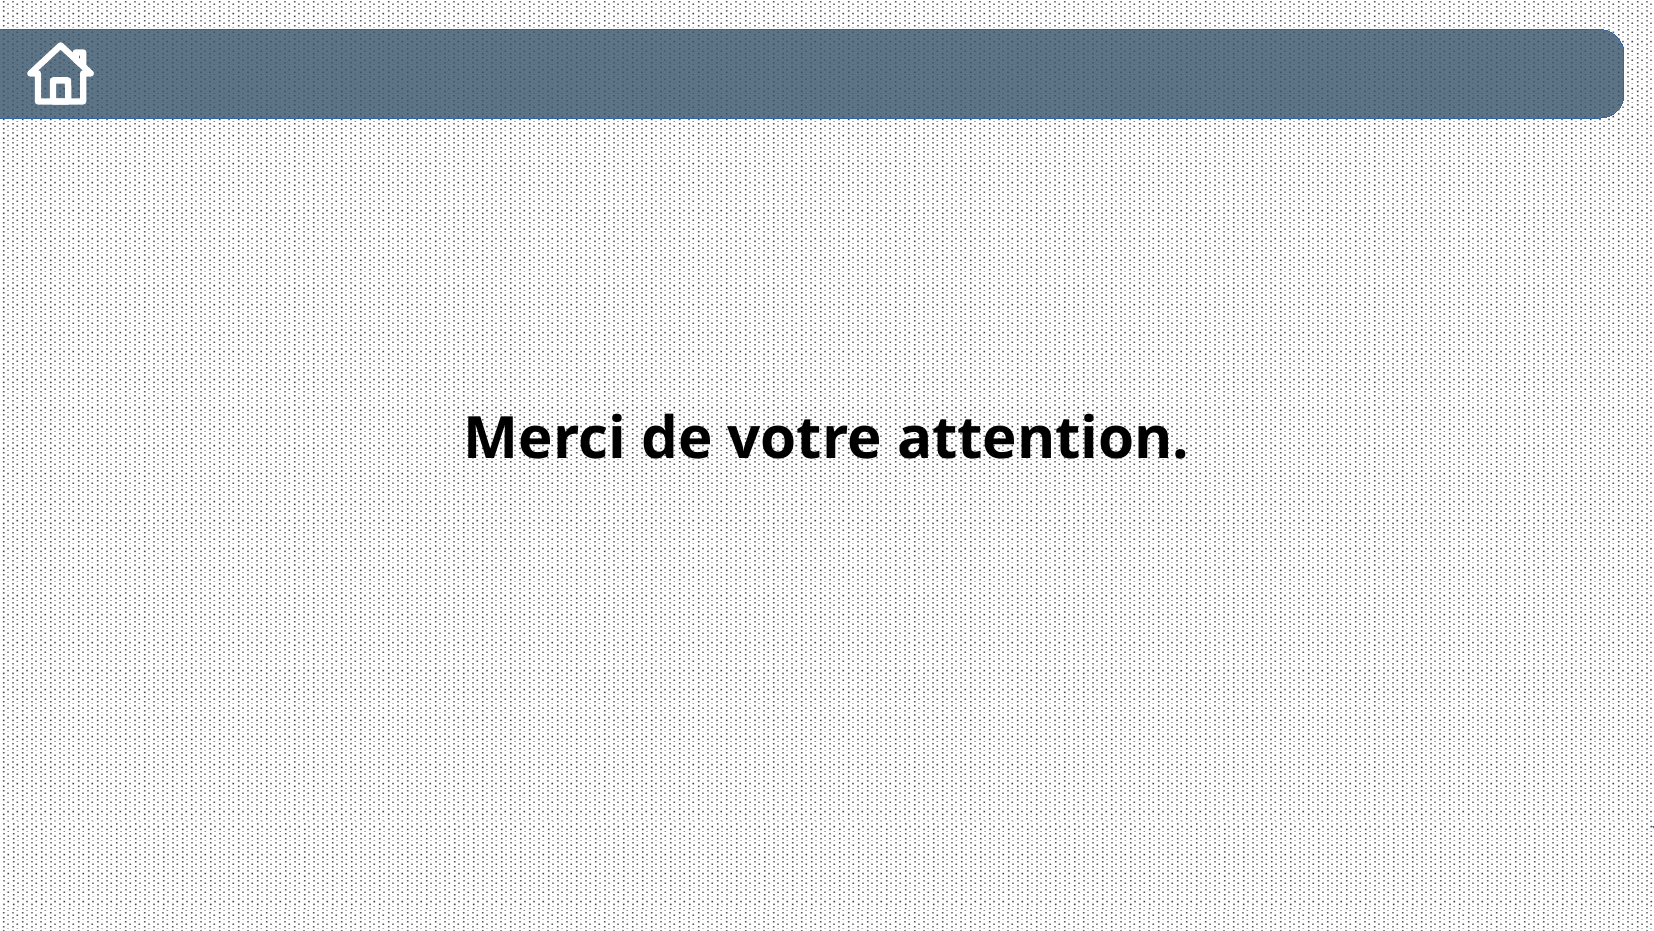

Merci de votre attention.
10
CAPES Externe - {IDENTITE}